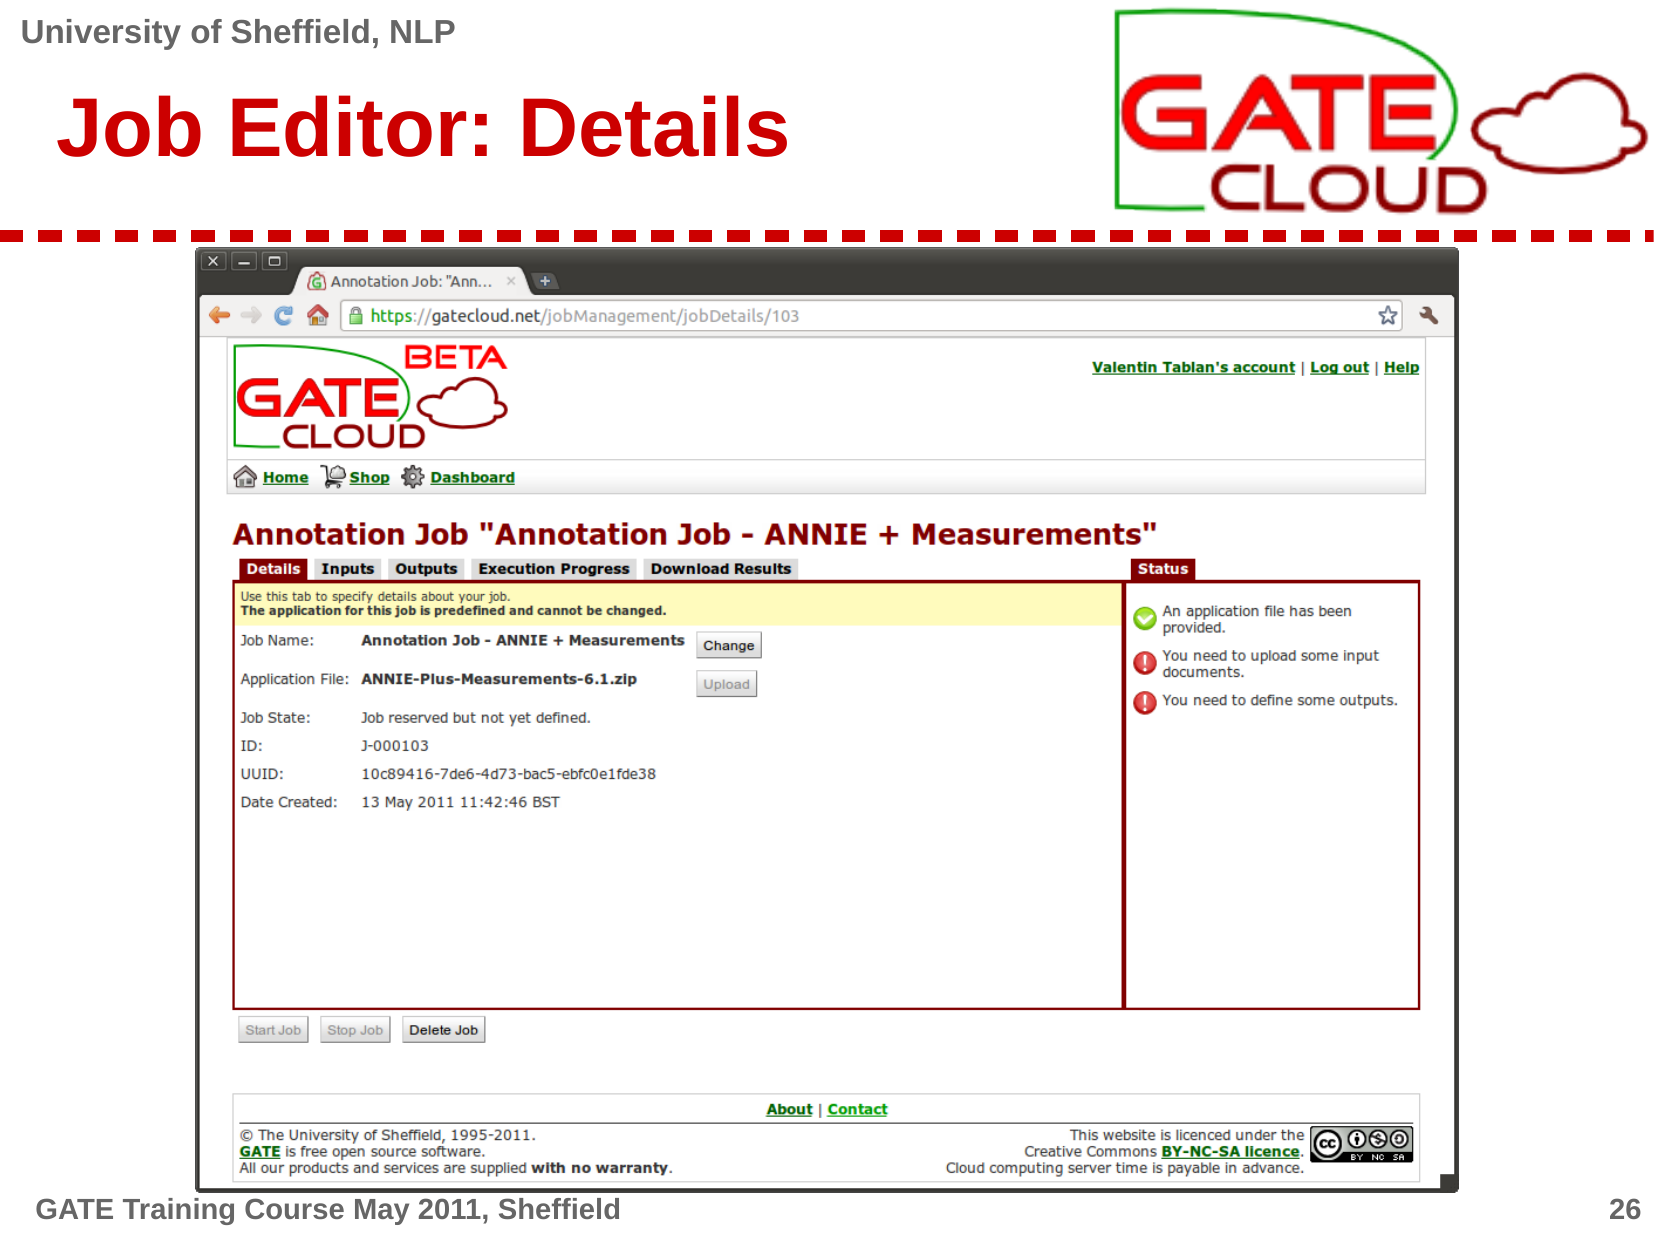

# Job Editor: Details
GATE Training Course May 2011, Sheffield
26